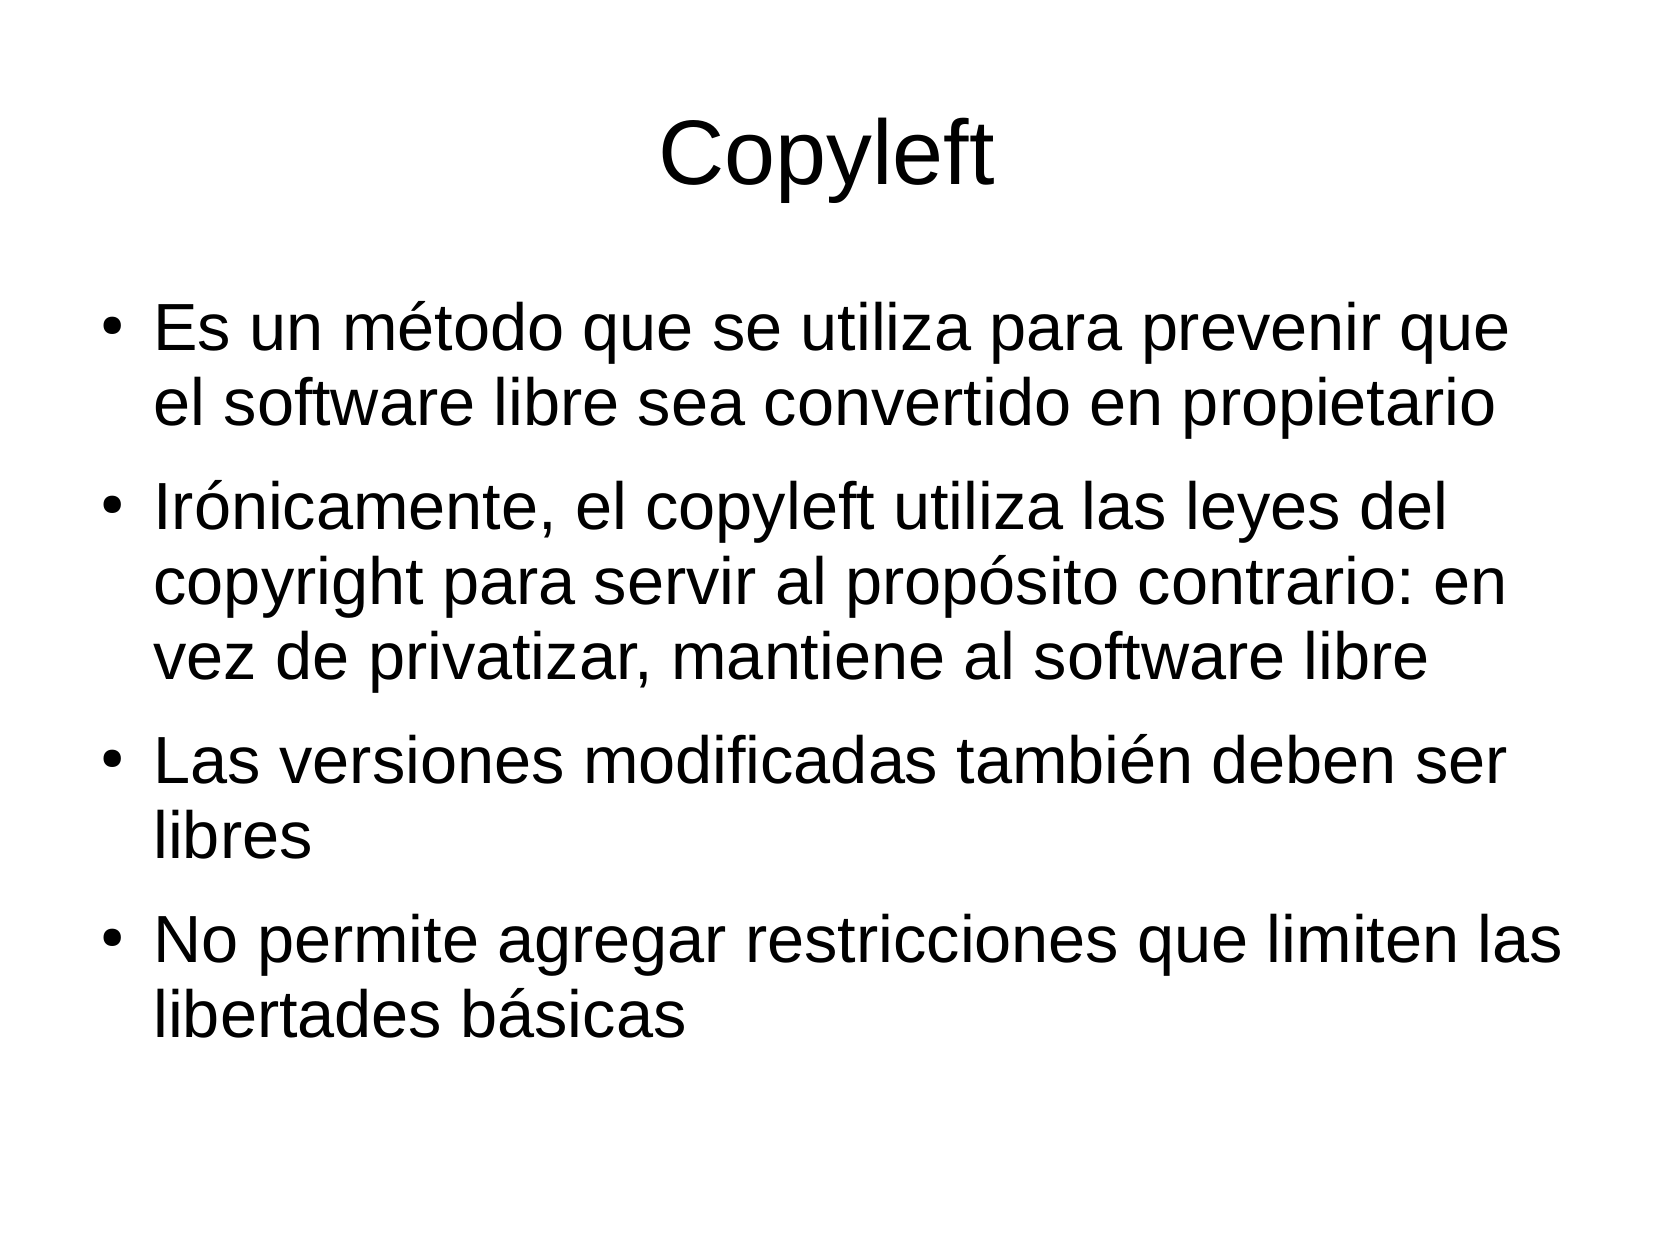

# Copyleft
Es un método que se utiliza para prevenir que el software libre sea convertido en propietario
Irónicamente, el copyleft utiliza las leyes del copyright para servir al propósito contrario: en vez de privatizar, mantiene al software libre
Las versiones modificadas también deben ser libres
No permite agregar restricciones que limiten las libertades básicas